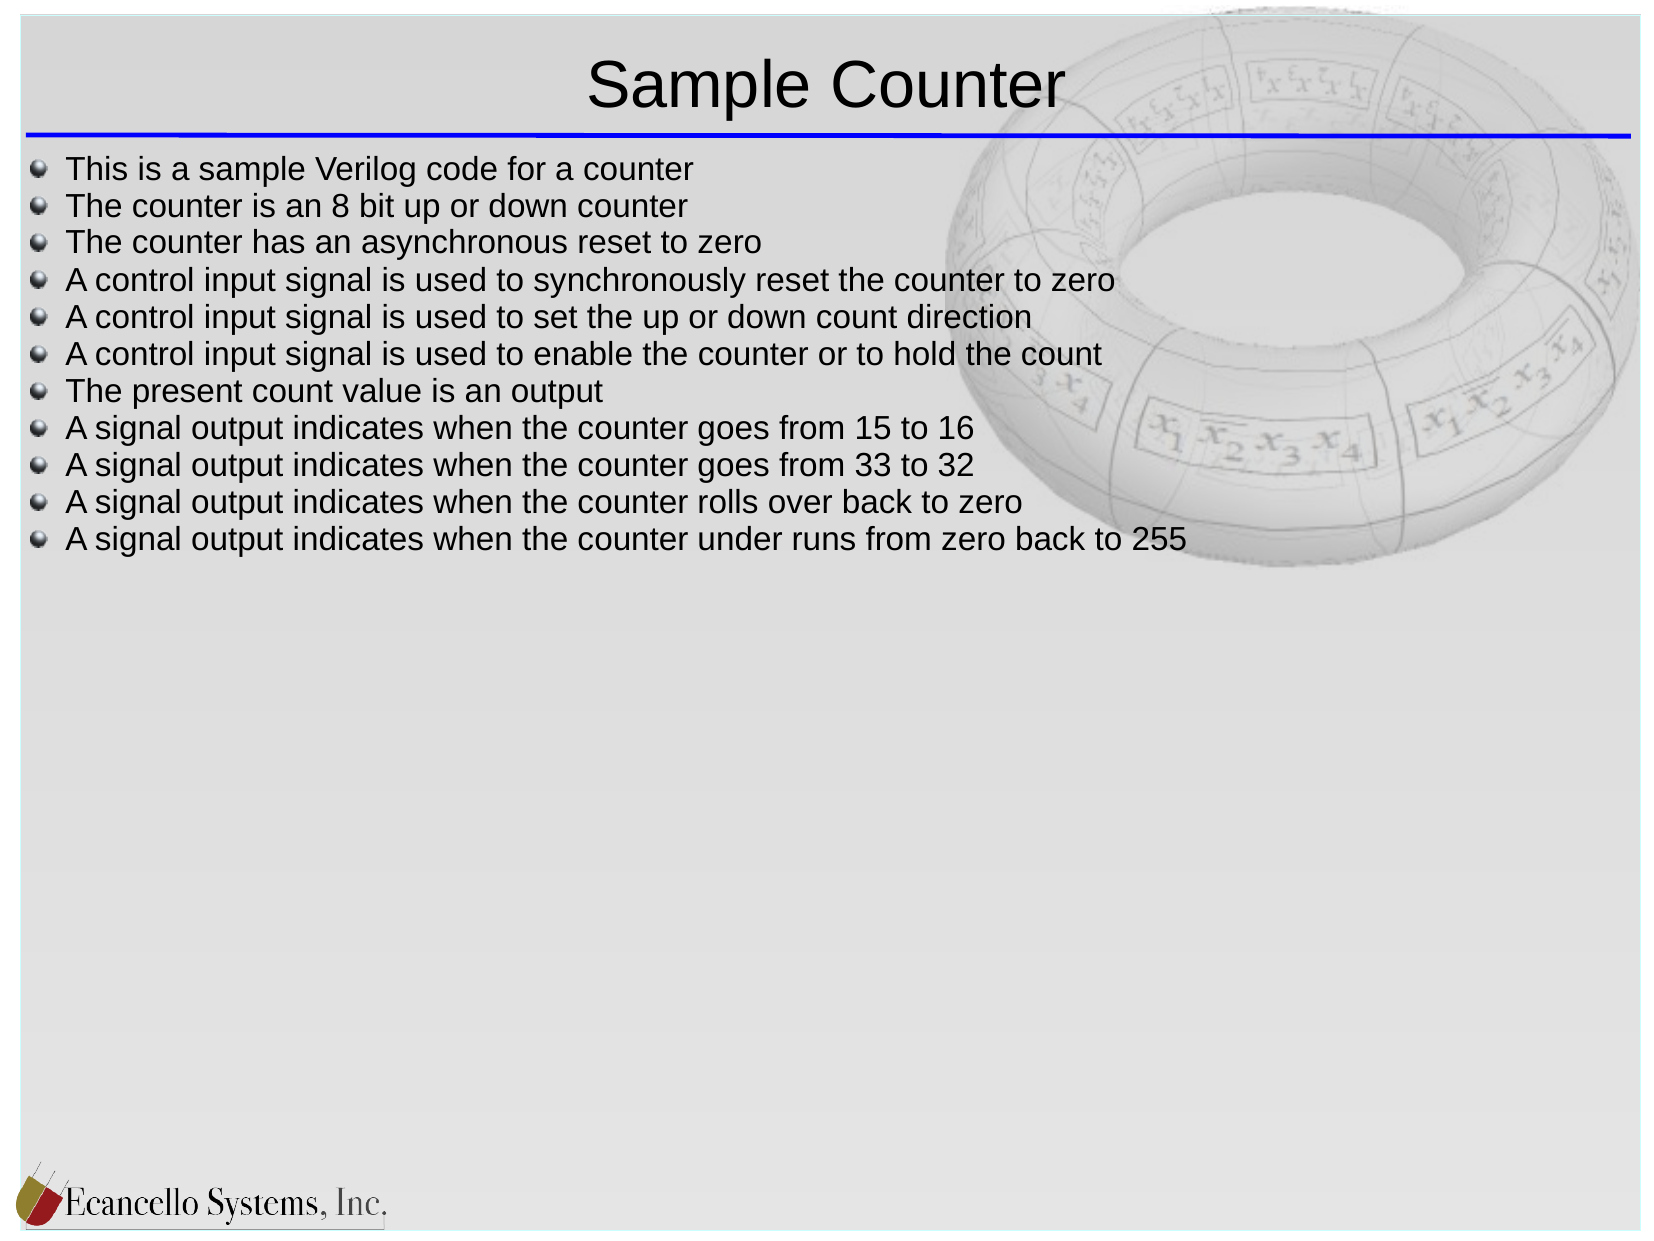

# Sample Counter
This is a sample Verilog code for a counter
The counter is an 8 bit up or down counter
The counter has an asynchronous reset to zero
A control input signal is used to synchronously reset the counter to zero
A control input signal is used to set the up or down count direction
A control input signal is used to enable the counter or to hold the count
The present count value is an output
A signal output indicates when the counter goes from 15 to 16
A signal output indicates when the counter goes from 33 to 32
A signal output indicates when the counter rolls over back to zero
A signal output indicates when the counter under runs from zero back to 255